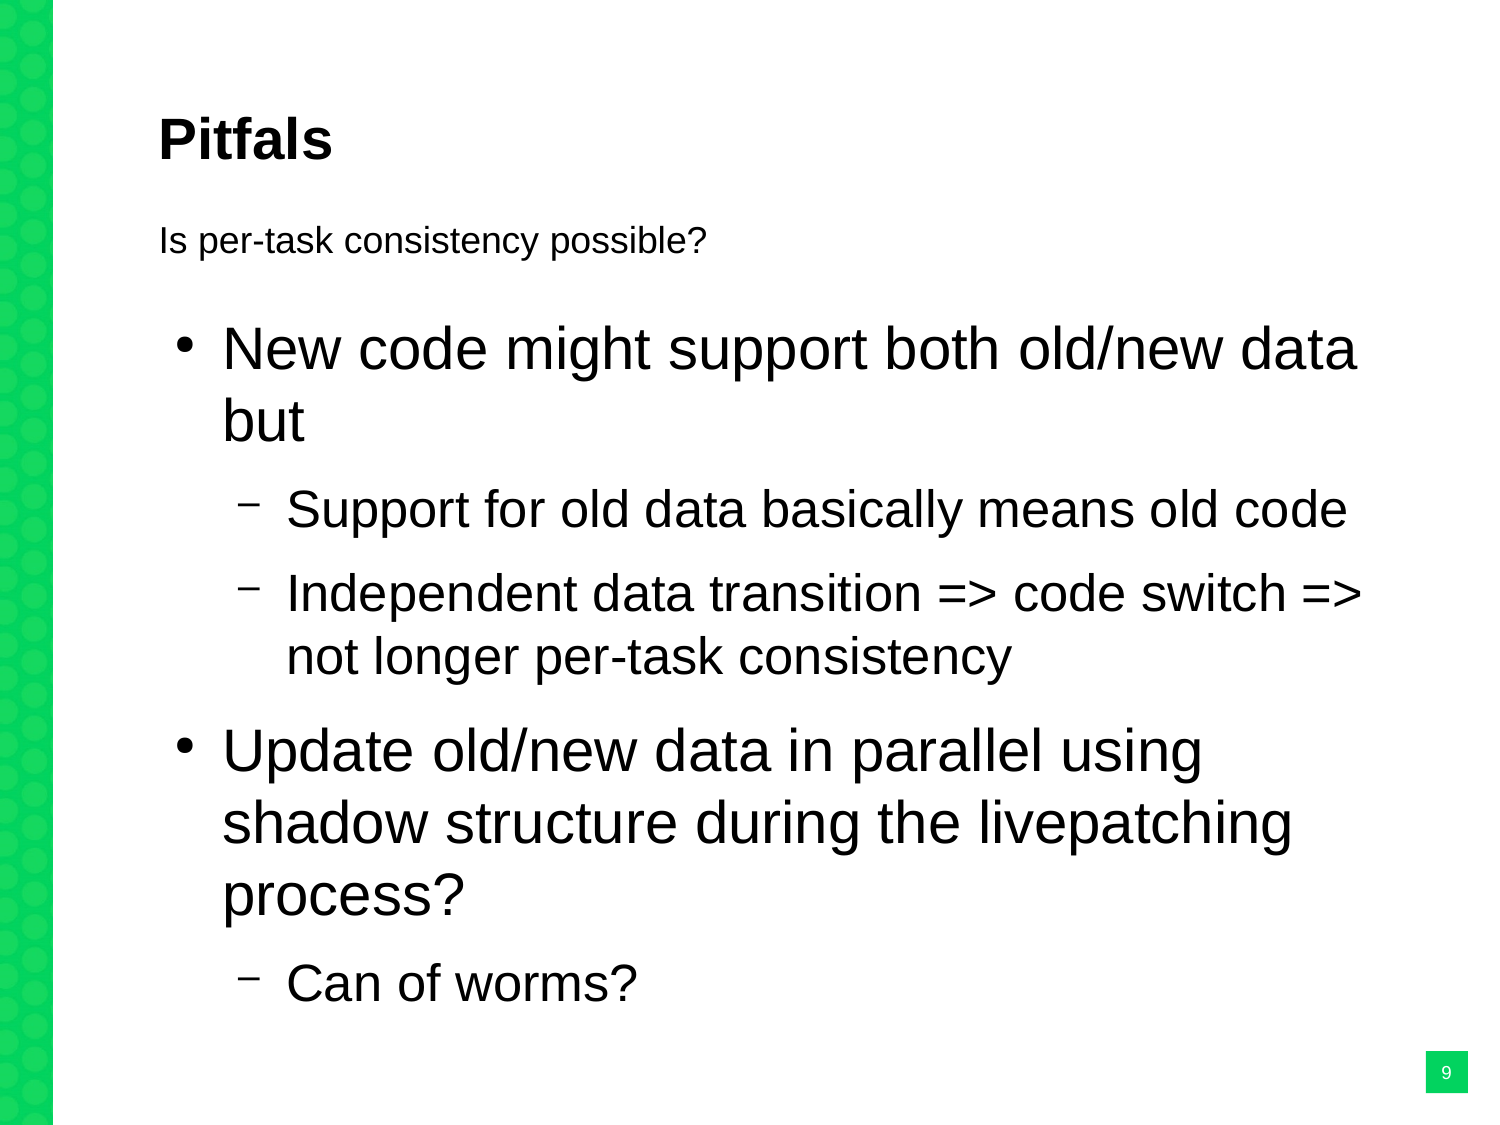

# Pitfals
Is per-task consistency possible?
New code might support both old/new data but
Support for old data basically means old code
Independent data transition => code switch => not longer per-task consistency
Update old/new data in parallel using shadow structure during the livepatching process?
Can of worms?